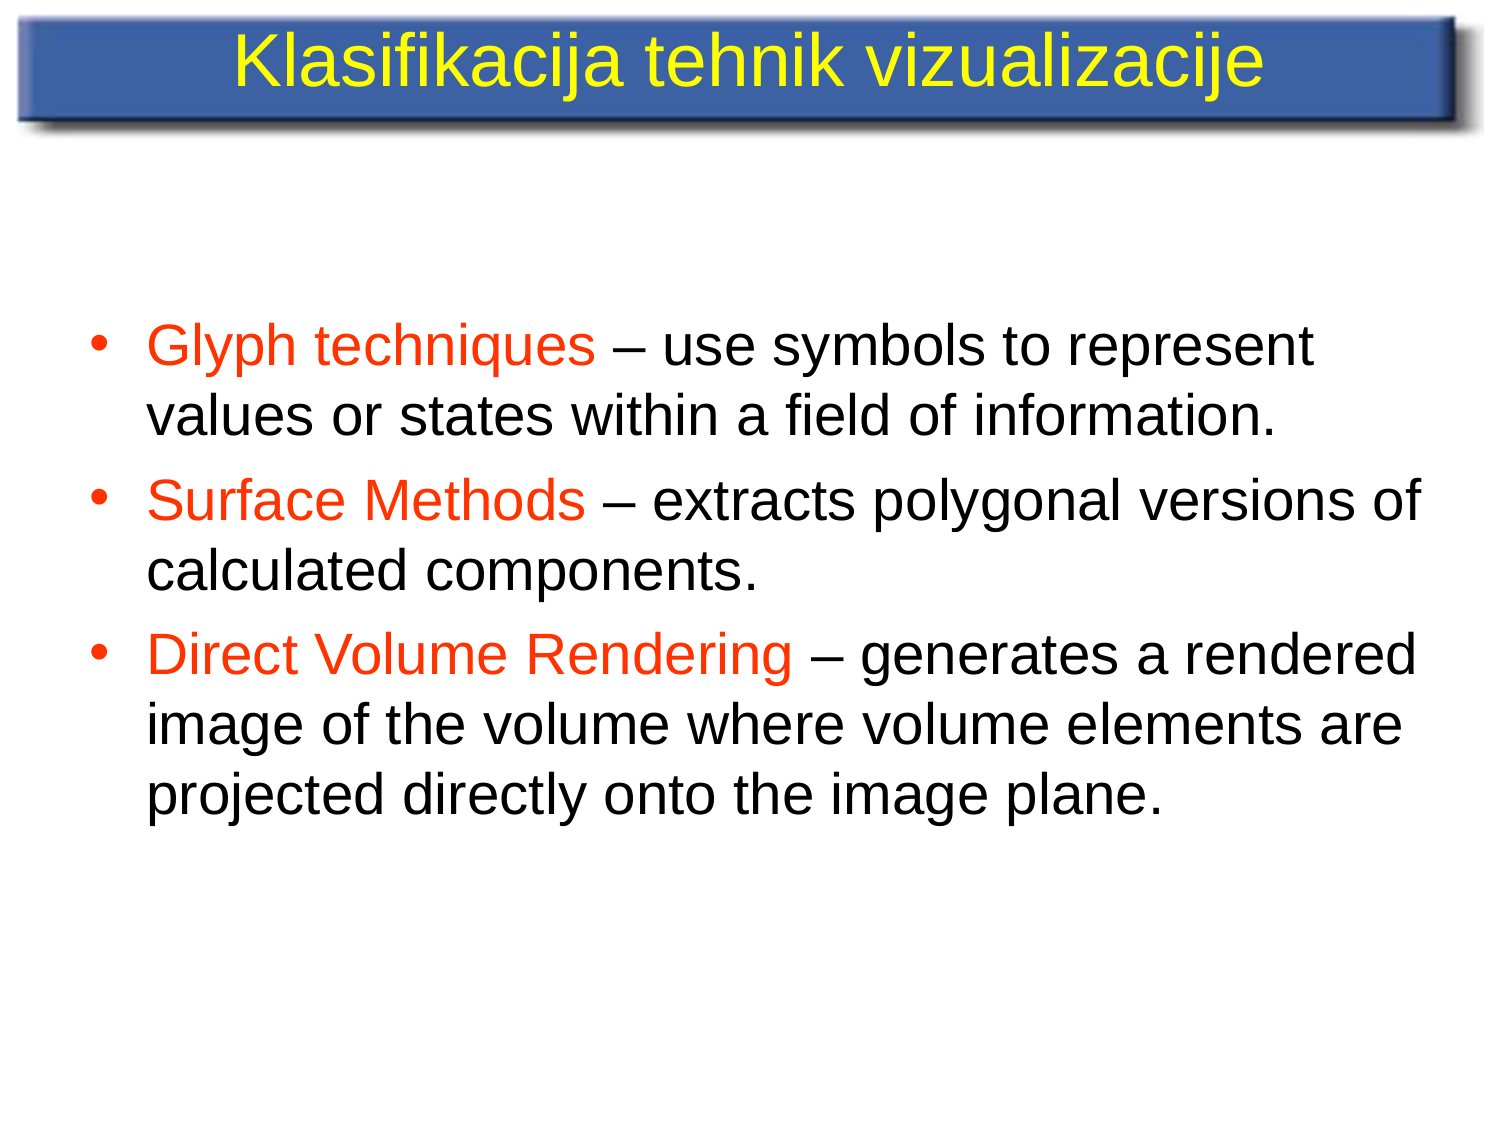

# Klasifikacija tehnik vizualizacije
Glyph techniques – use symbols to represent values or states within a field of information.
Surface Methods – extracts polygonal versions of calculated components.
Direct Volume Rendering – generates a rendered image of the volume where volume elements are projected directly onto the image plane.